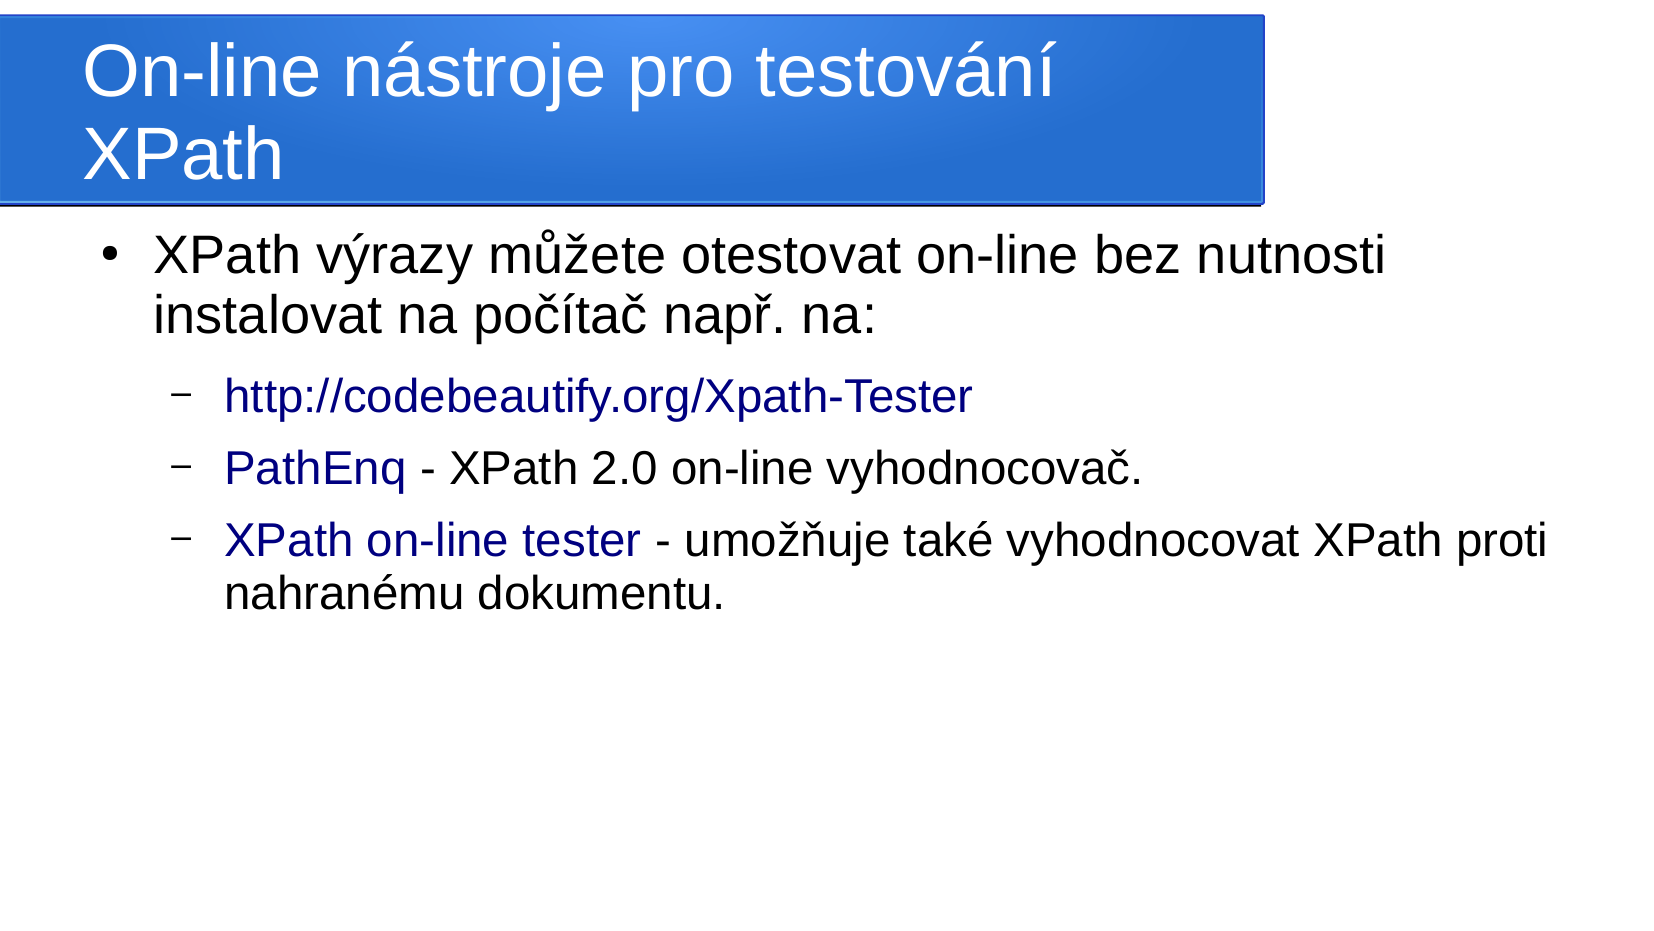

# On-line nástroje pro testování XPath
XPath výrazy můžete otestovat on-line bez nutnosti instalovat na počítač např. na:
http://codebeautify.org/Xpath-Tester
PathEnq - XPath 2.0 on-line vyhodnocovač.
XPath on-line tester - umožňuje také vyhodnocovat XPath proti nahranému dokumentu.